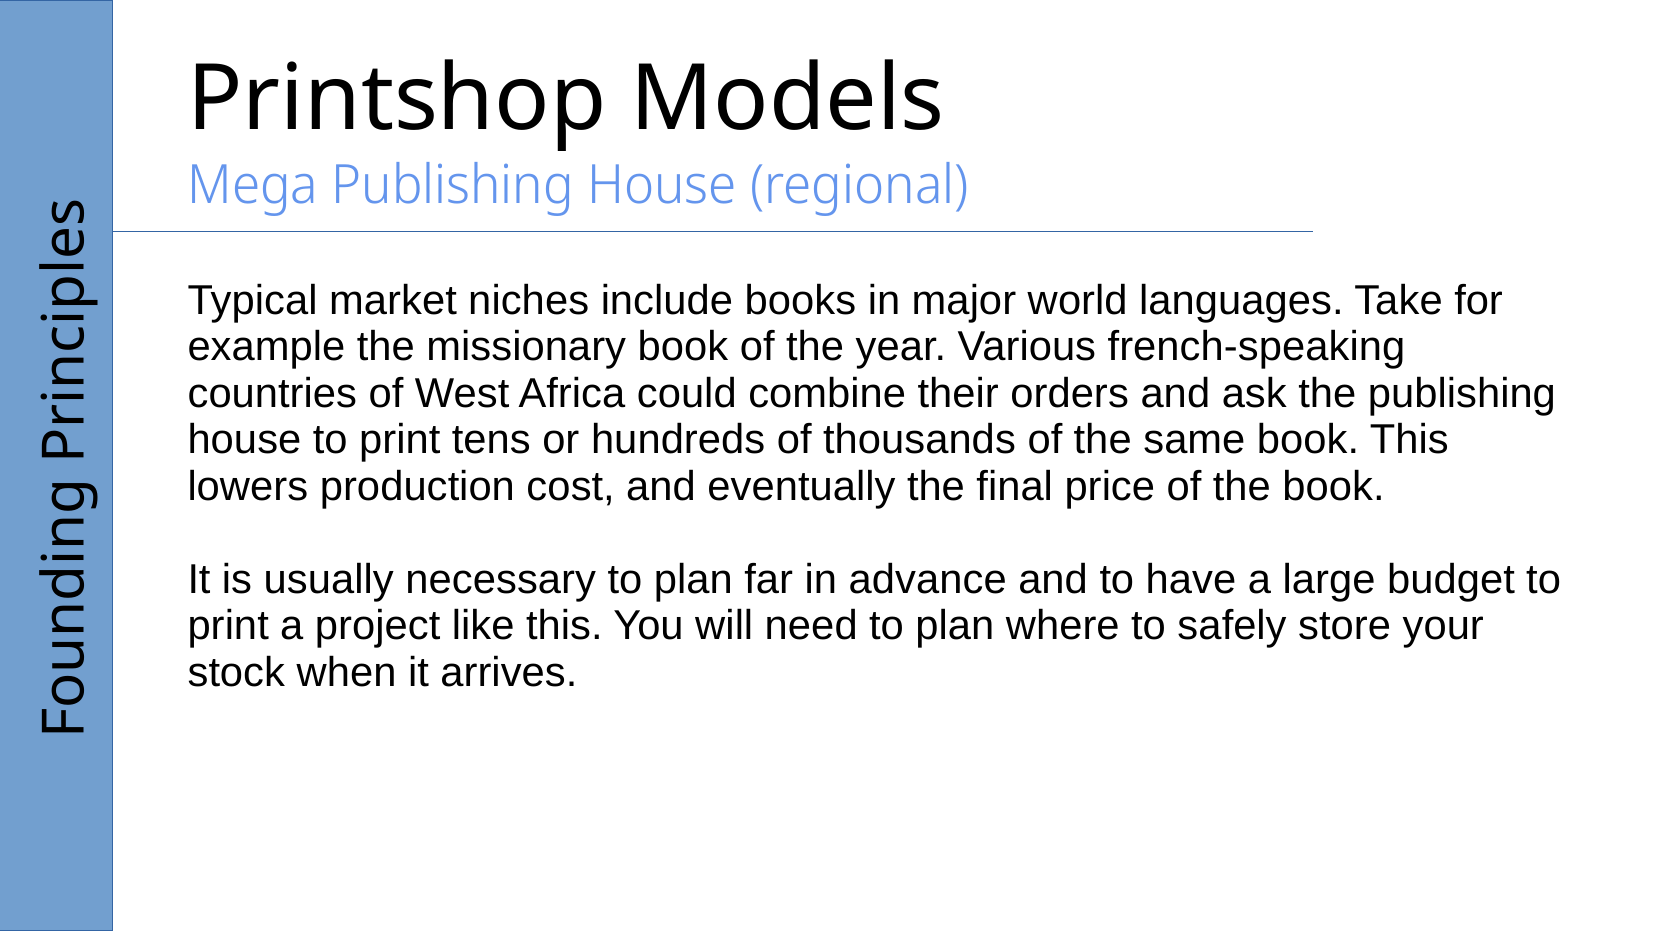

# Printshop Models
Mega Publishing House (regional)
Typical market niches include books in major world languages. Take for example the missionary book of the year. Various french-speaking countries of West Africa could combine their orders and ask the publishing house to print tens or hundreds of thousands of the same book. This lowers production cost, and eventually the final price of the book.
It is usually necessary to plan far in advance and to have a large budget to print a project like this. You will need to plan where to safely store your stock when it arrives.
Founding Principles